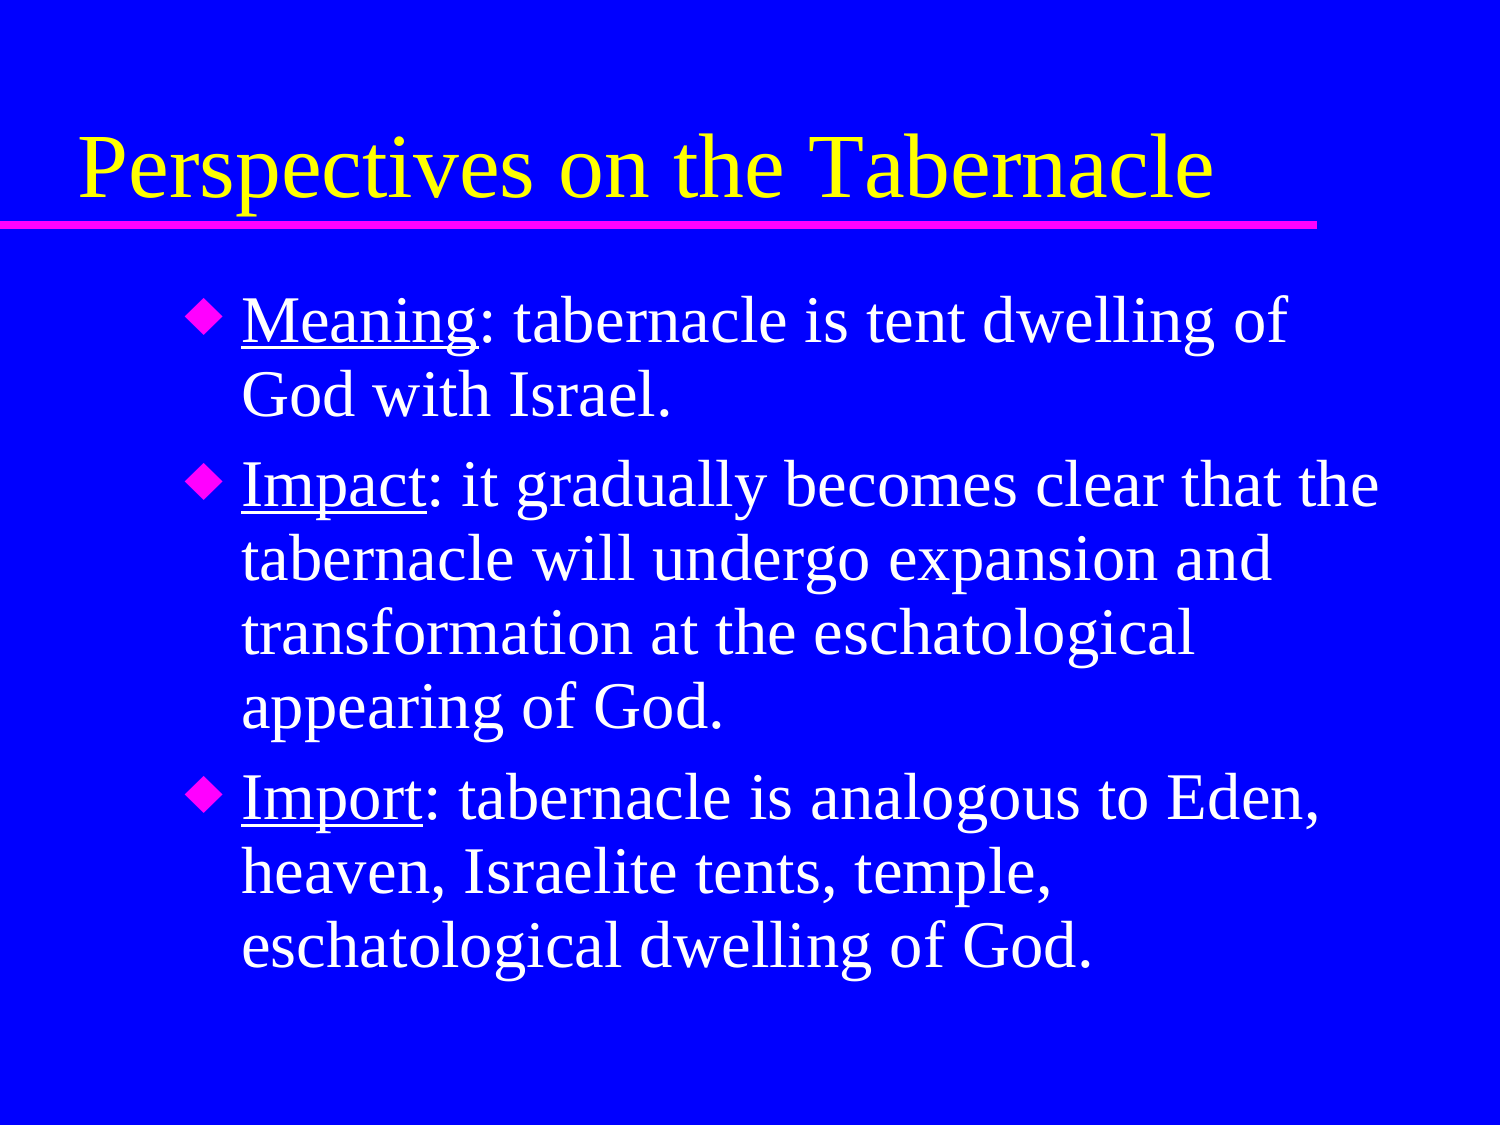

# Perspectives on the Tabernacle
Meaning: tabernacle is tent dwelling of God with Israel.
Impact: it gradually becomes clear that the tabernacle will undergo expansion and transformation at the eschatological appearing of God.
Import: tabernacle is analogous to Eden, heaven, Israelite tents, temple, eschatological dwelling of God.